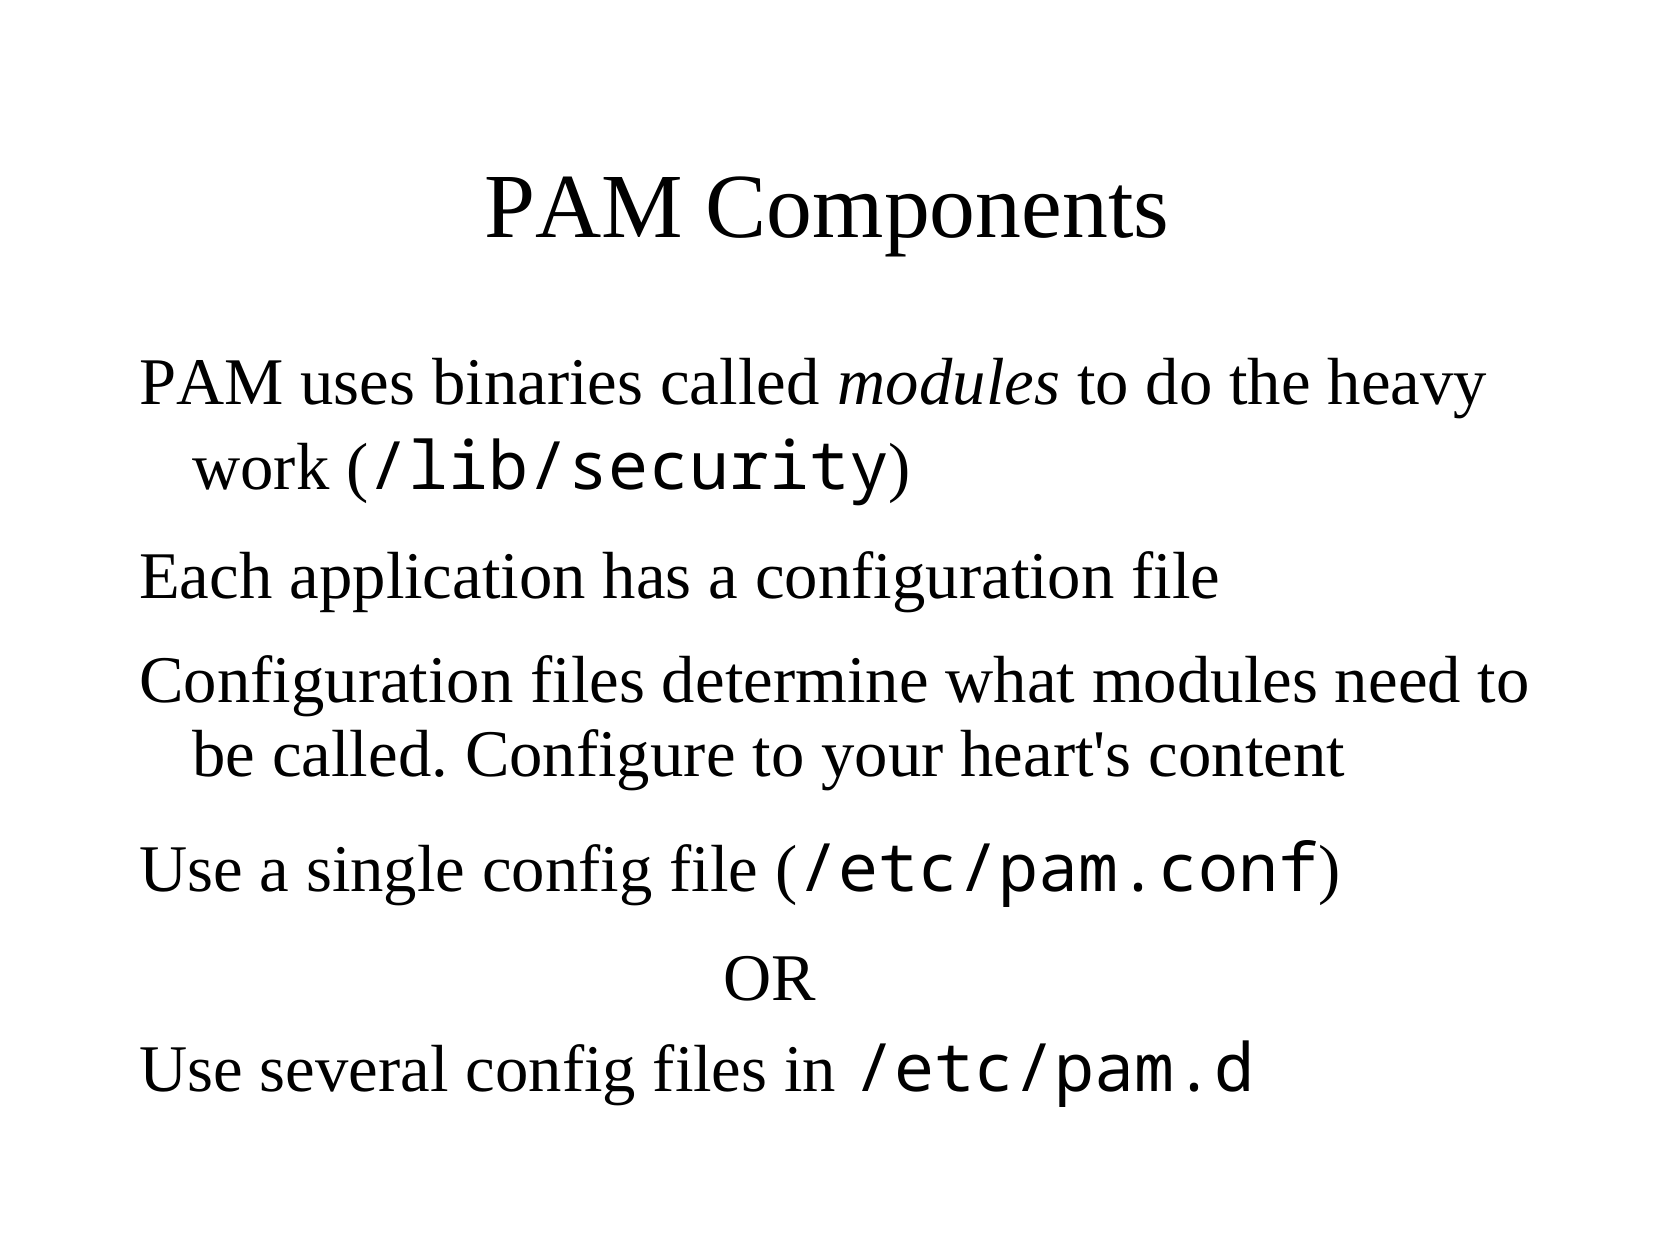

# PAM Components
PAM uses binaries called modules to do the heavy work (/lib/security)
Each application has a configuration file
Configuration files determine what modules need to be called. Configure to your heart's content
Use a single config file (/etc/pam.conf)
OR
Use several config files in /etc/pam.d